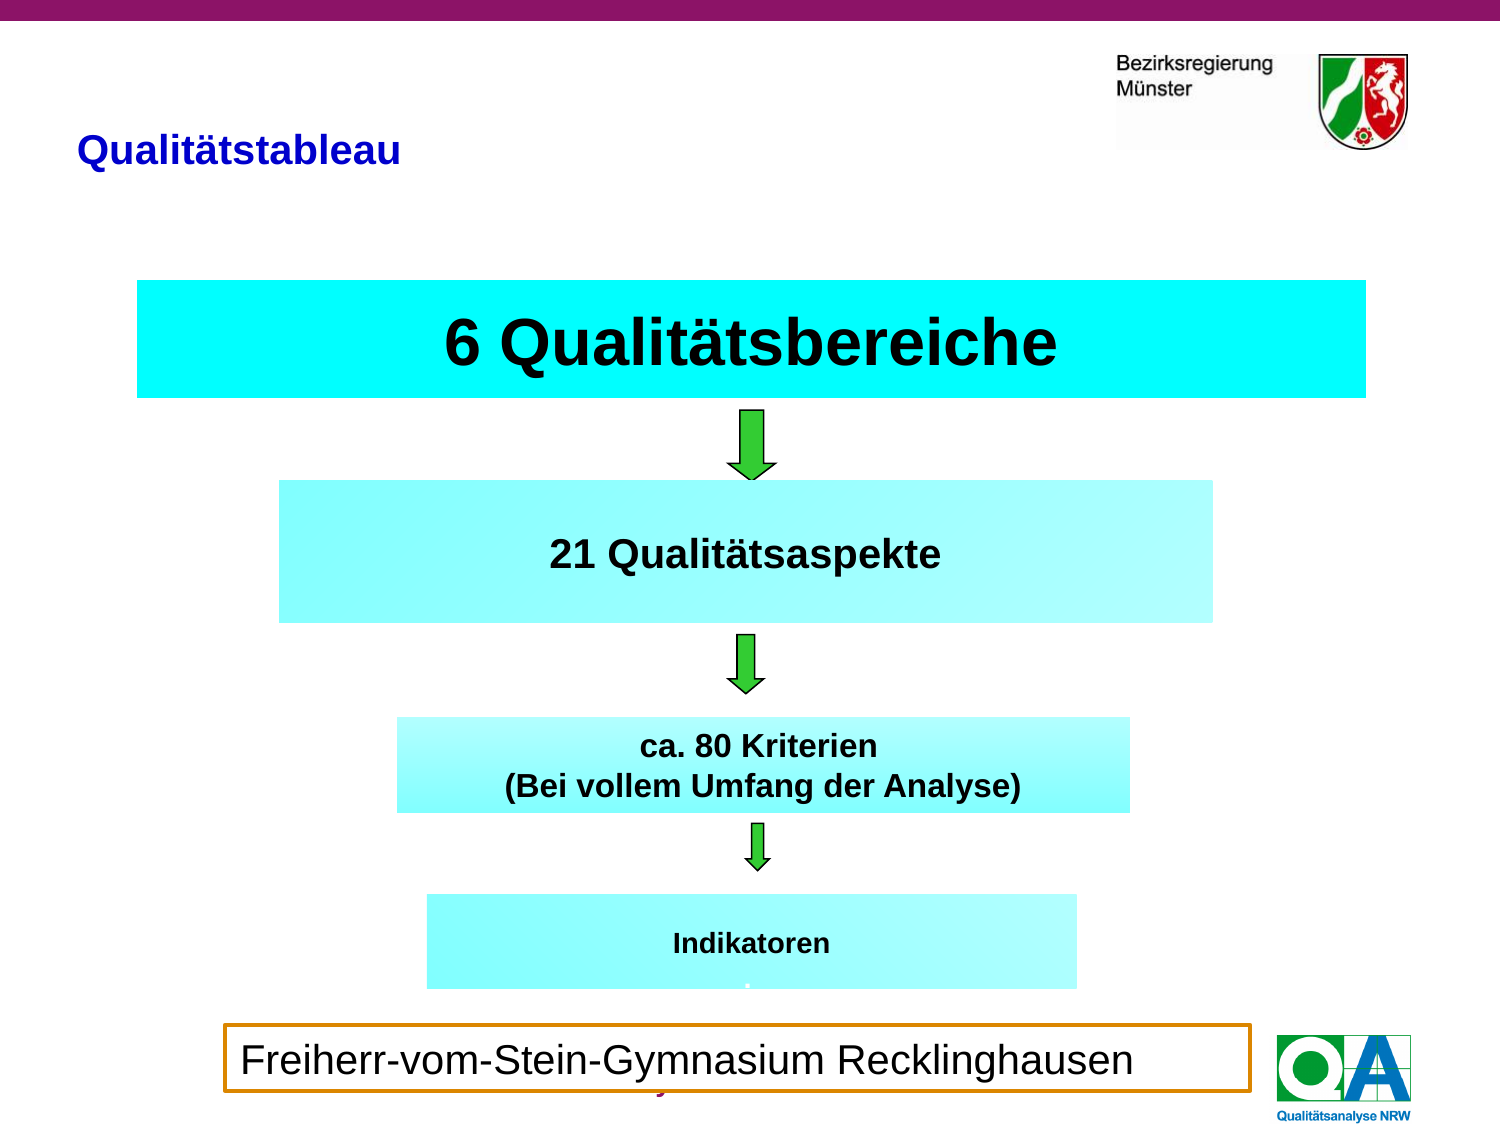

# Qualitätstableau
6 Qualitätsbereiche
21 Qualitätsaspekte
ca. 80 Kriterien
(Bei vollem Umfang der Analyse)
Indikatoren
.
Freiherr-vom-Stein-Gymnasium Recklinghausen